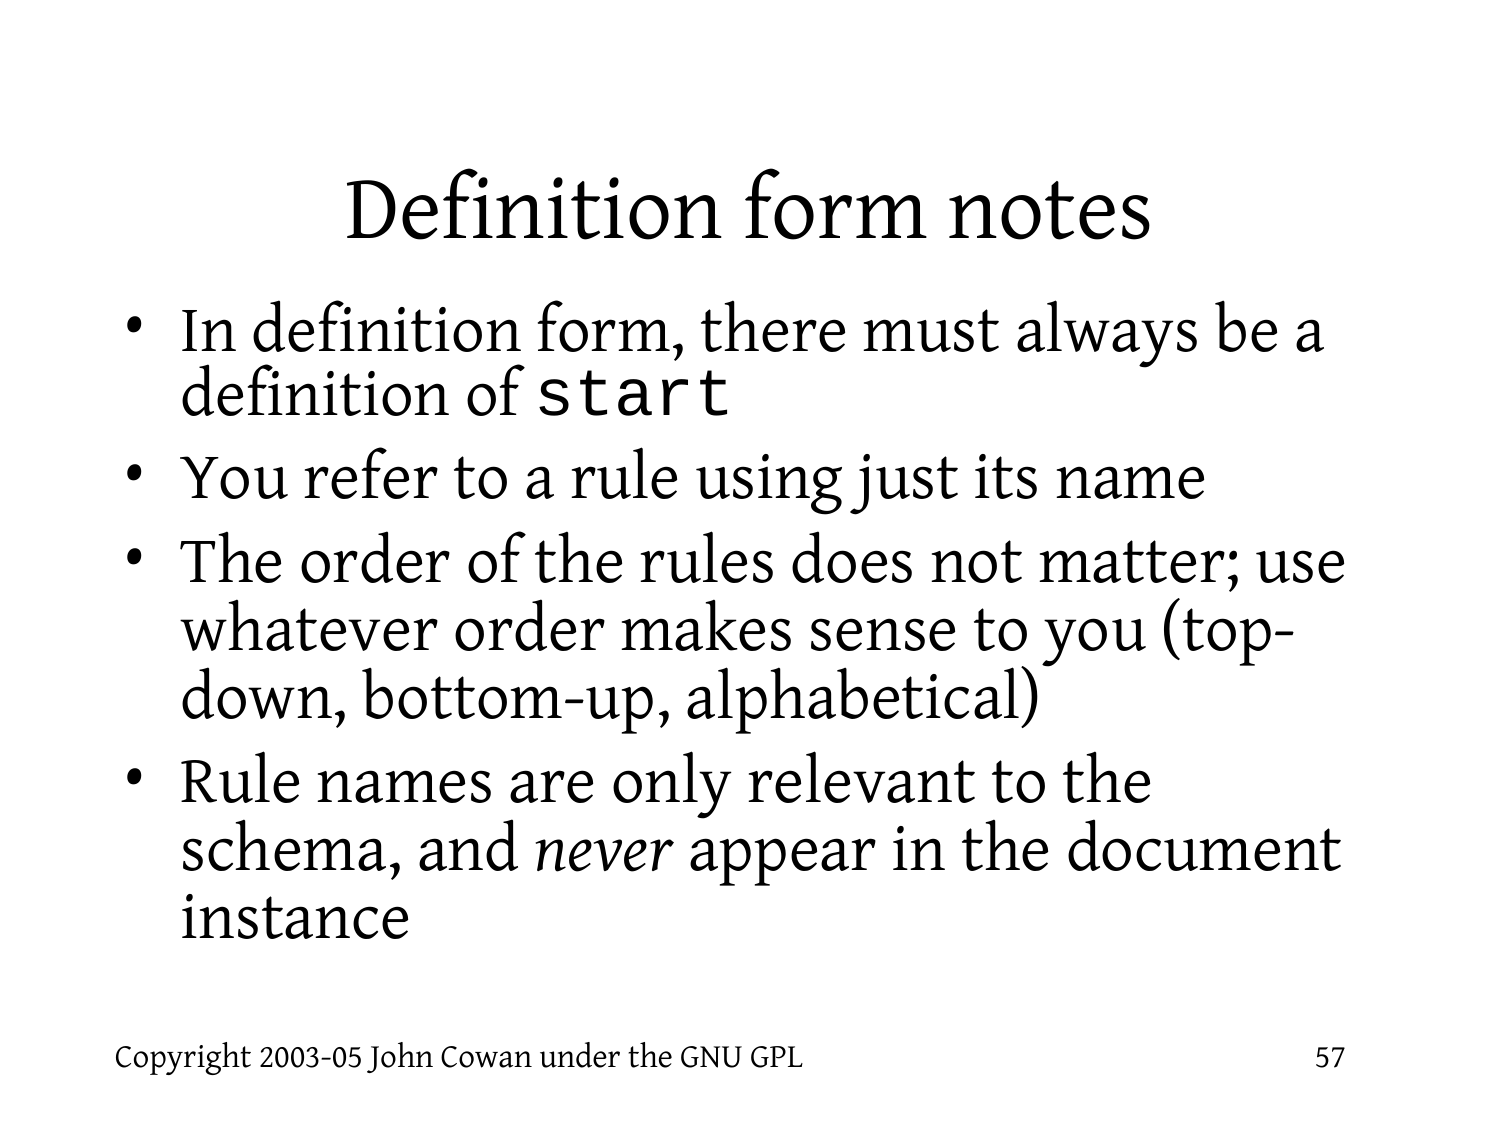

# Definition form notes
In definition form, there must always be a definition of start
You refer to a rule using just its name
The order of the rules does not matter; use whatever order makes sense to you (top-down, bottom-up, alphabetical)
Rule names are only relevant to the schema, and never appear in the document instance